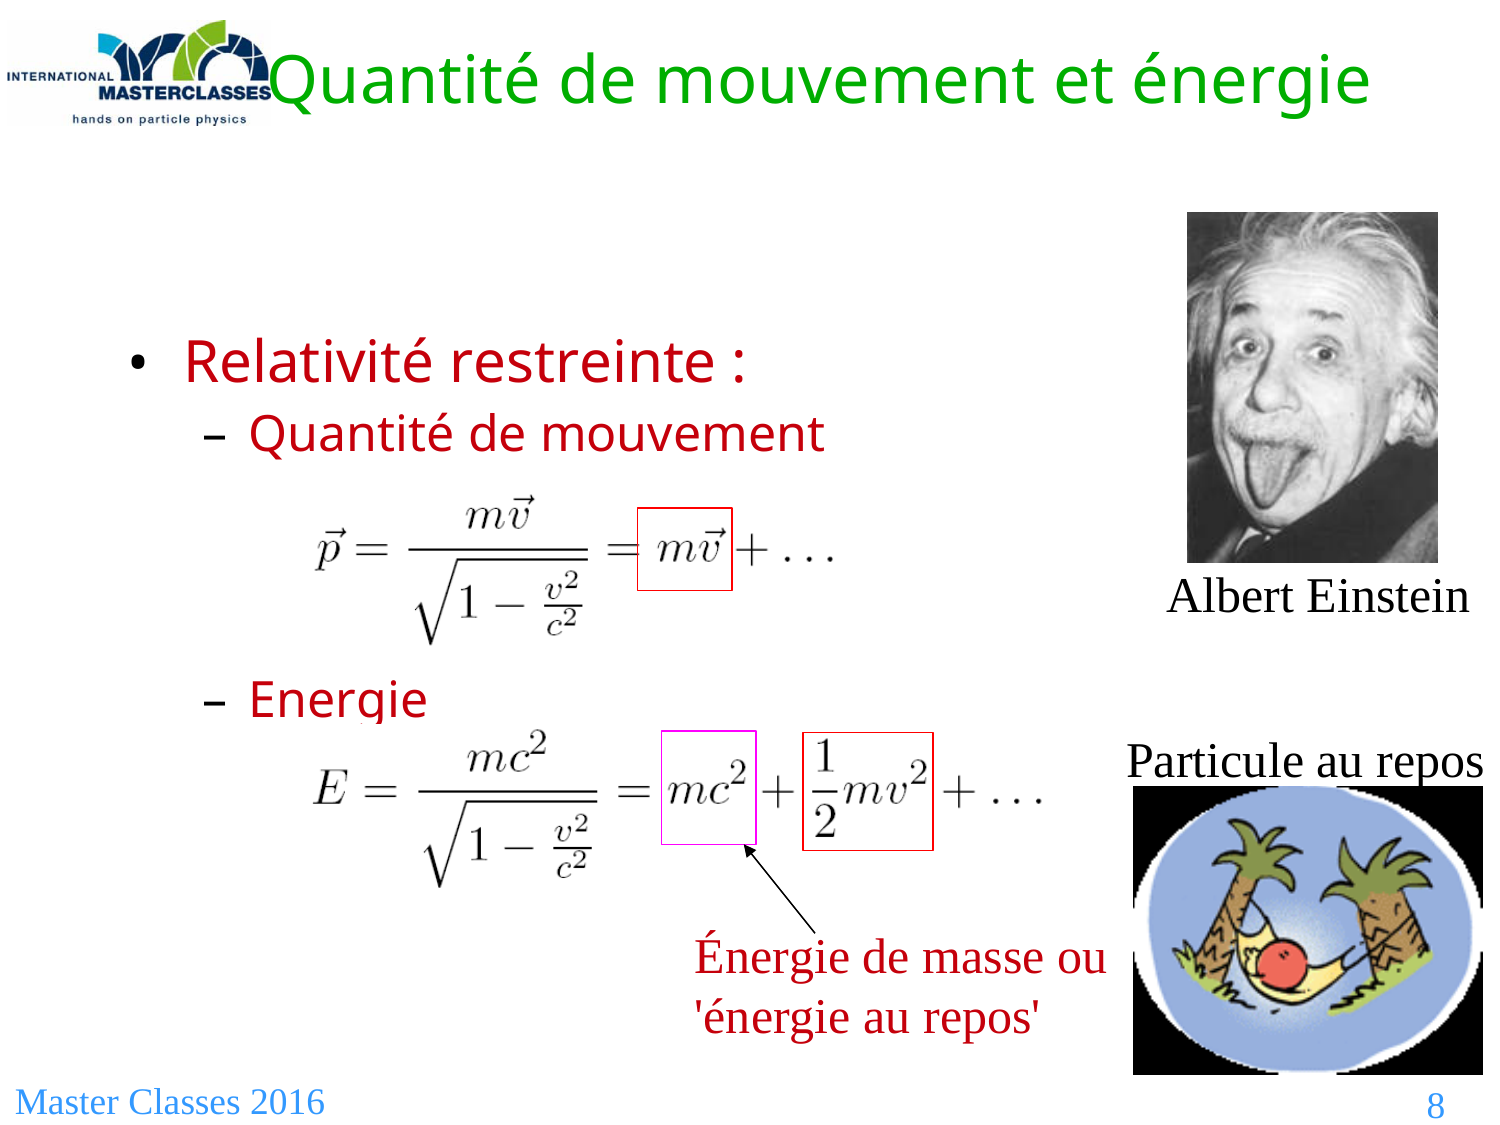

# Quantité de mouvement et énergie
Relativité restreinte :
Quantité de mouvement
Energie
Albert Einstein
Particule au repos
Énergie de masse ou
'énergie au repos'
Master Classes 2016
8